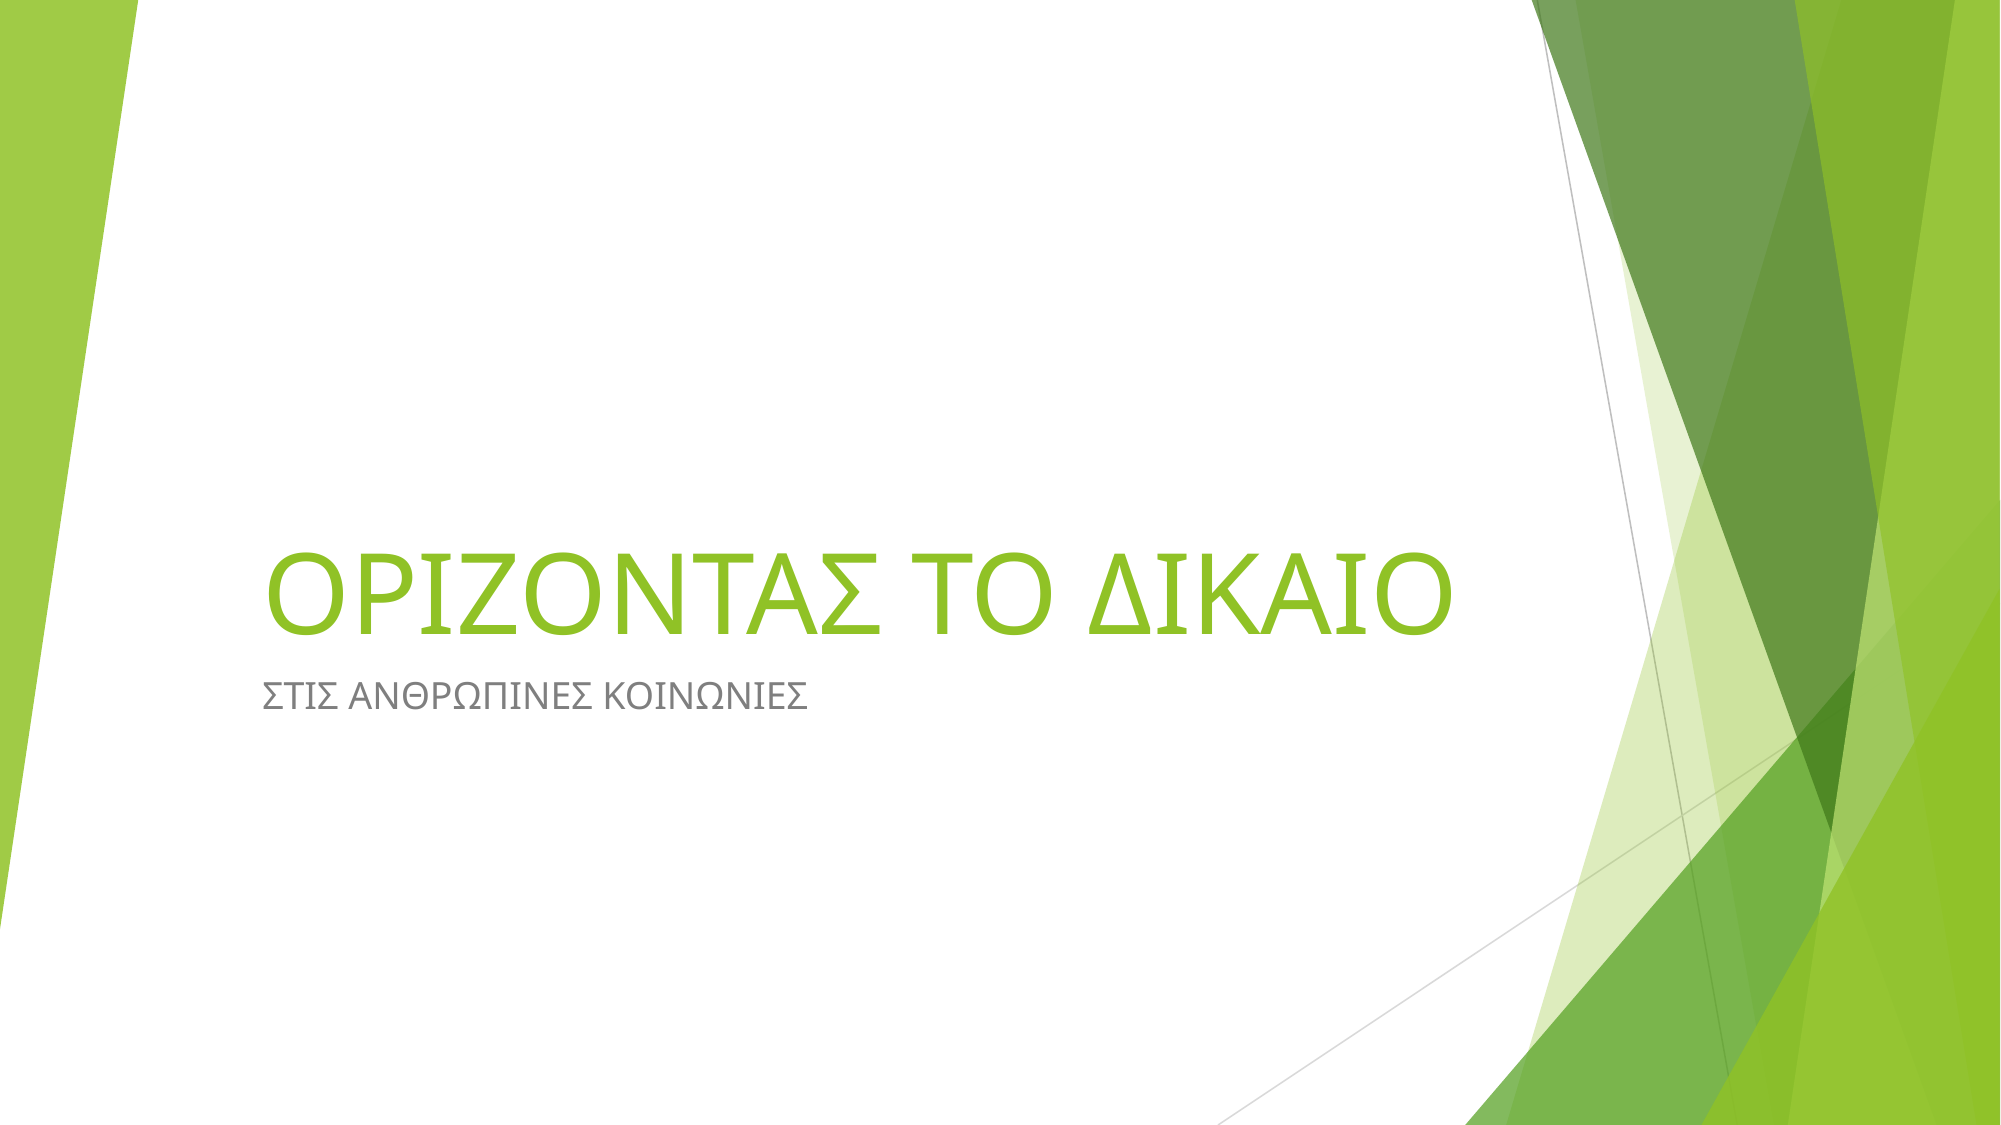

# ΟΡΙΖΟΝΤΑΣ ΤΟ ΔΙΚΑΙΟ
ΣΤΙΣ ΑΝΘΡΩΠΙΝΕΣ ΚΟΙΝΩΝΙΕΣ